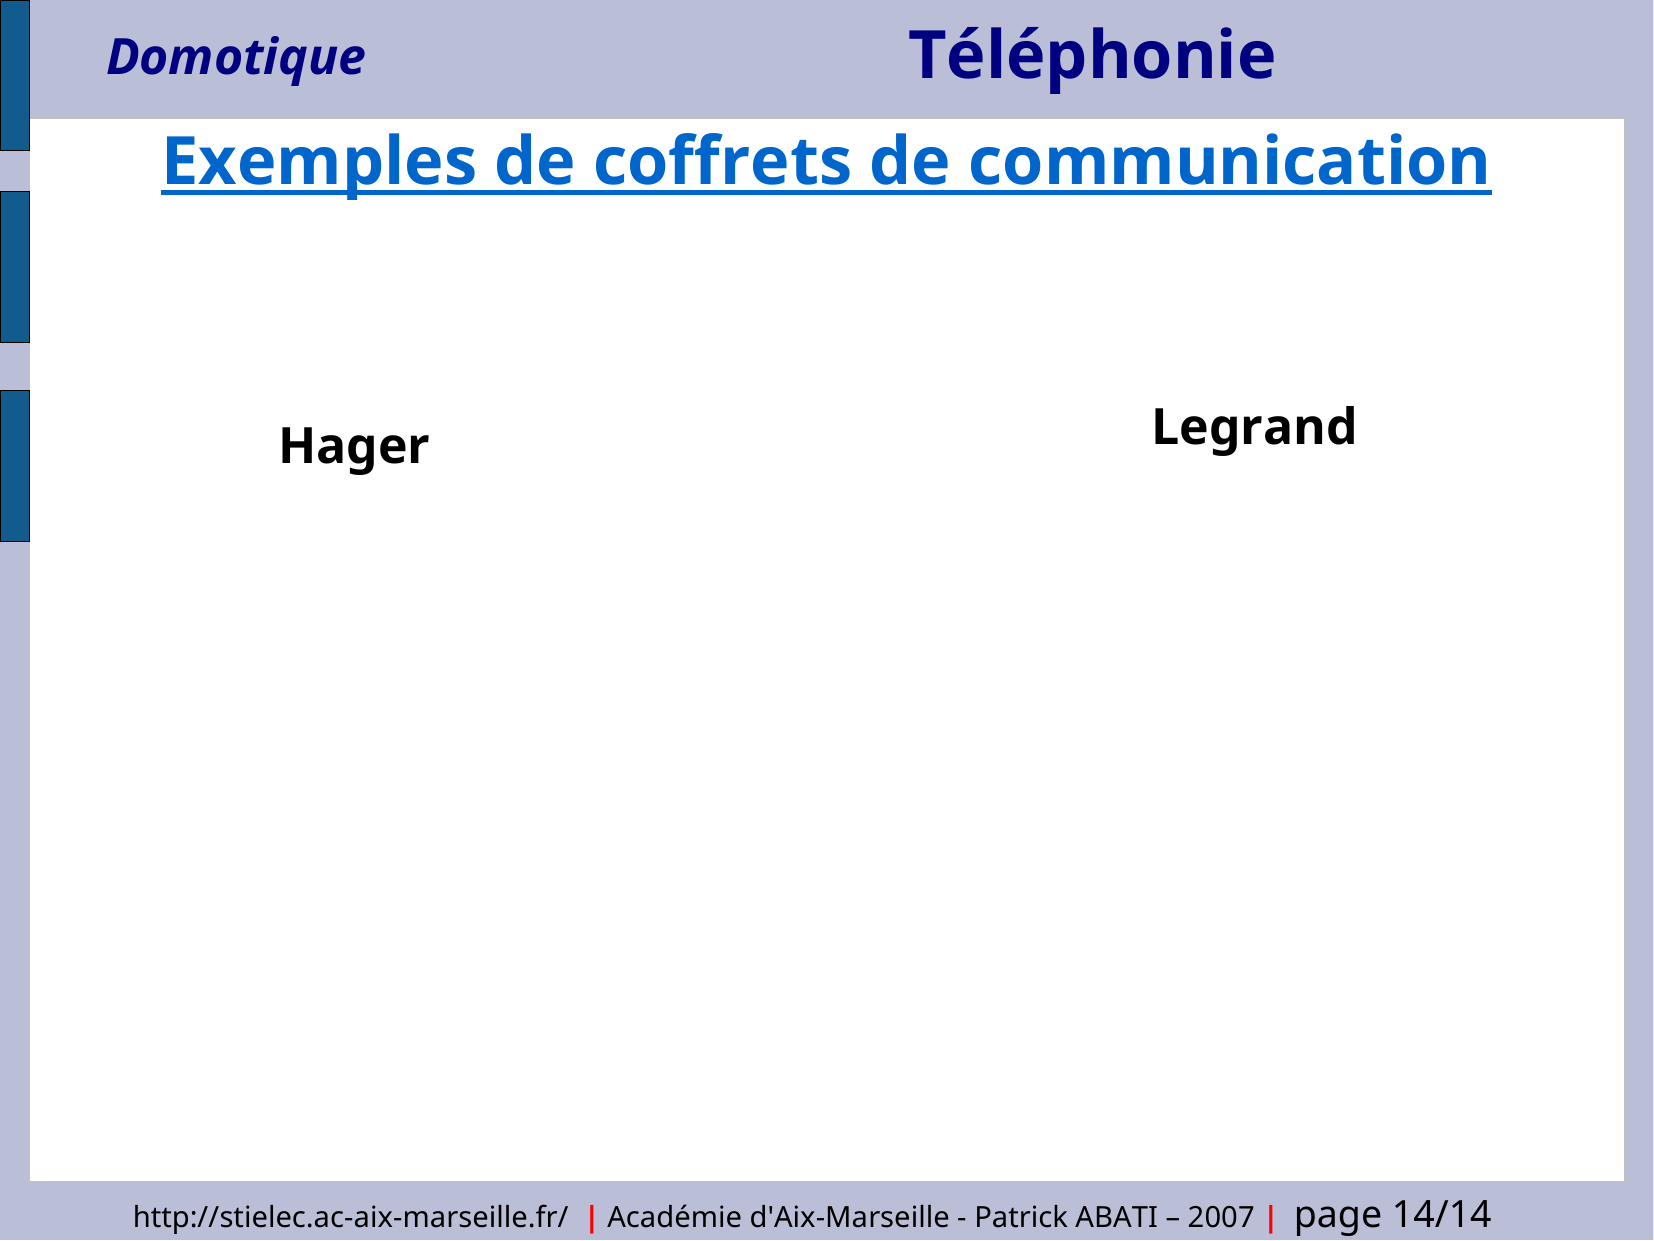

Exemples de coffrets de communication
Legrand
Hager